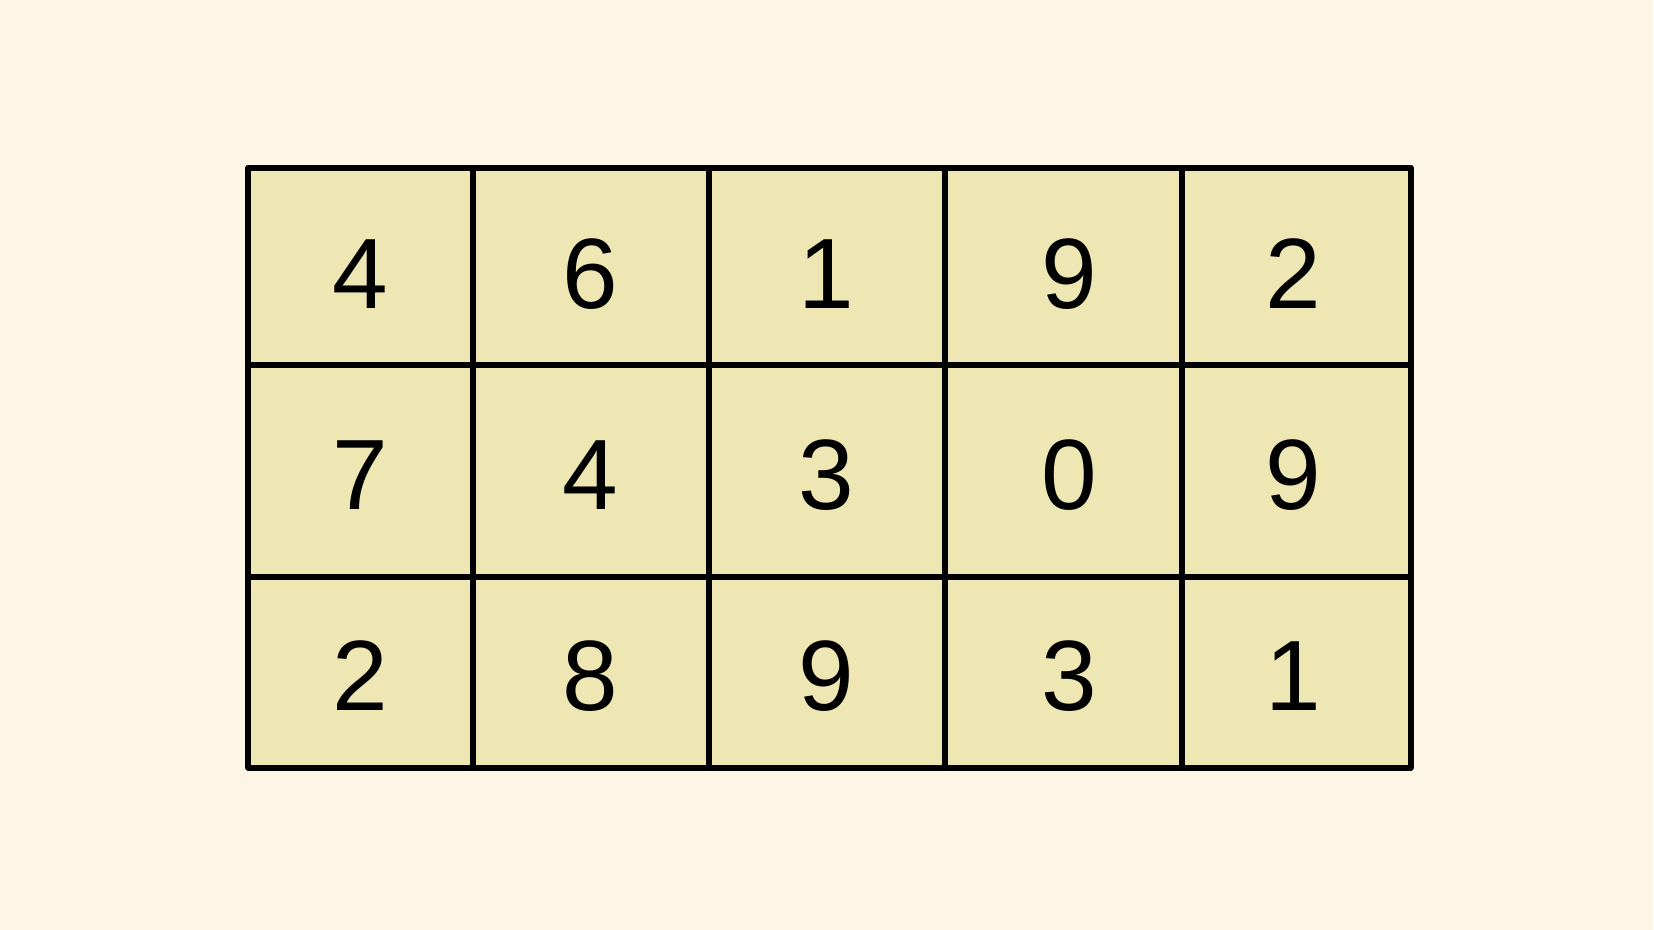

4
6
1
9
2
7
4
3
0
9
2
8
9
3
1